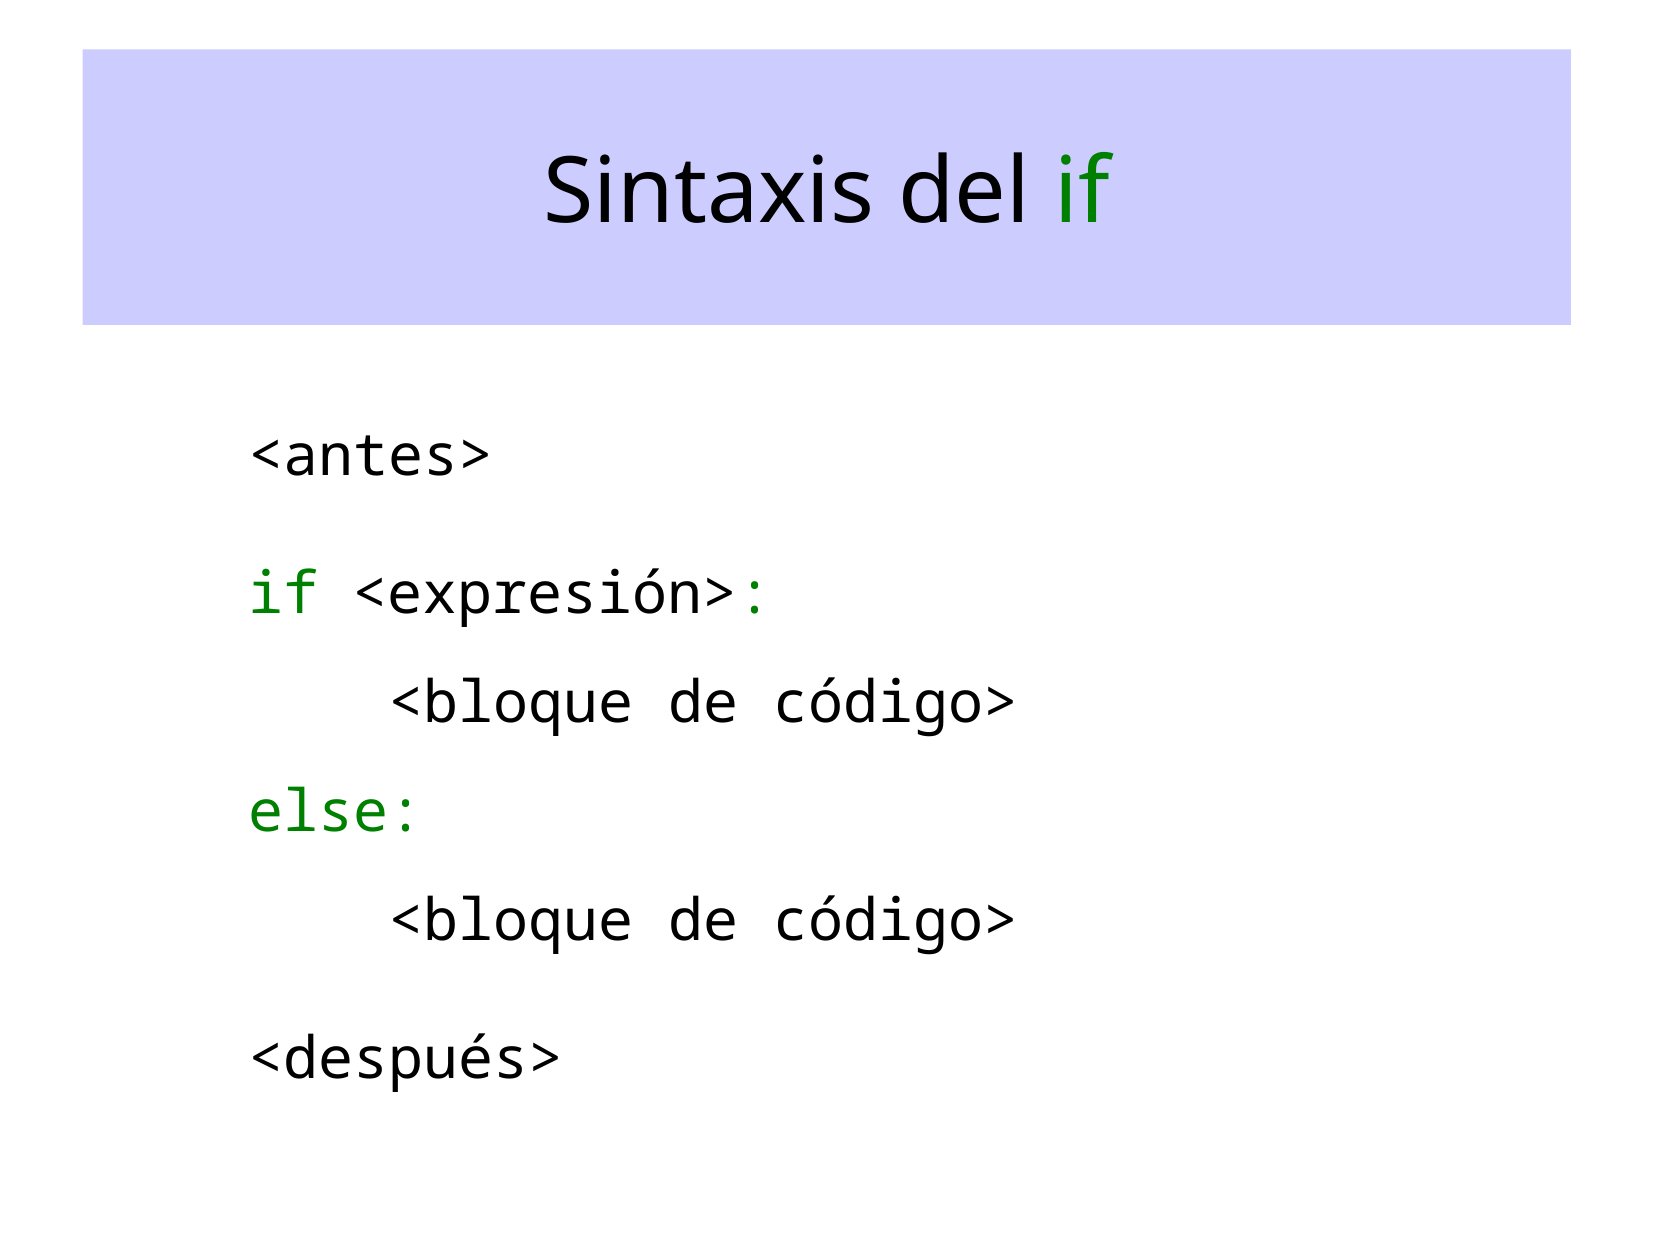

# Sintaxis del if
<antes>
if <expresión>:
 <bloque de código>
else:
 <bloque de código>
<después>